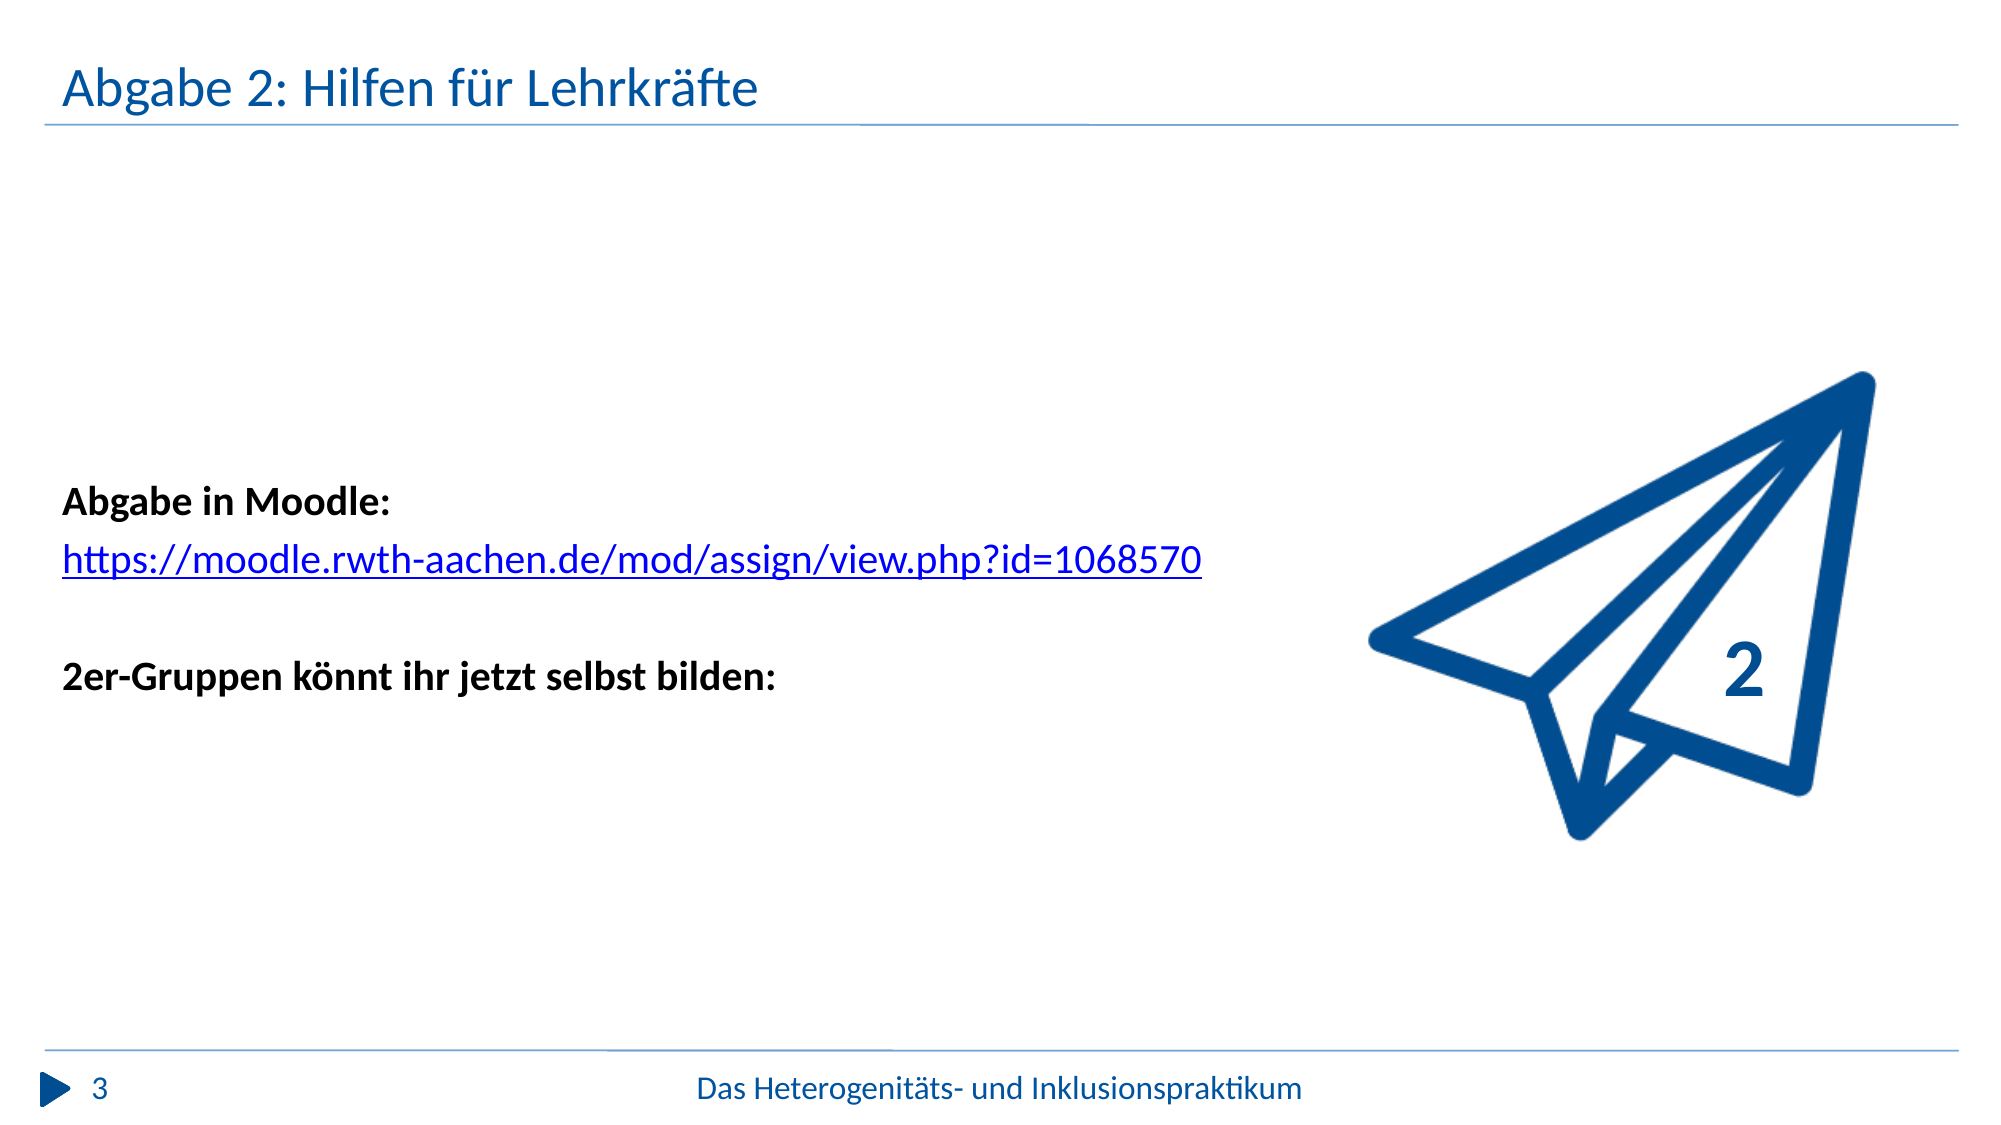

# Abgabe 2: Hilfen für Lehrkräfte
Abgabe in Moodle:
https://moodle.rwth-aachen.de/mod/assign/view.php?id=1068570
2er-Gruppen könnt ihr jetzt selbst bilden:
2
3
Das Heterogenitäts- und Inklusionspraktikum